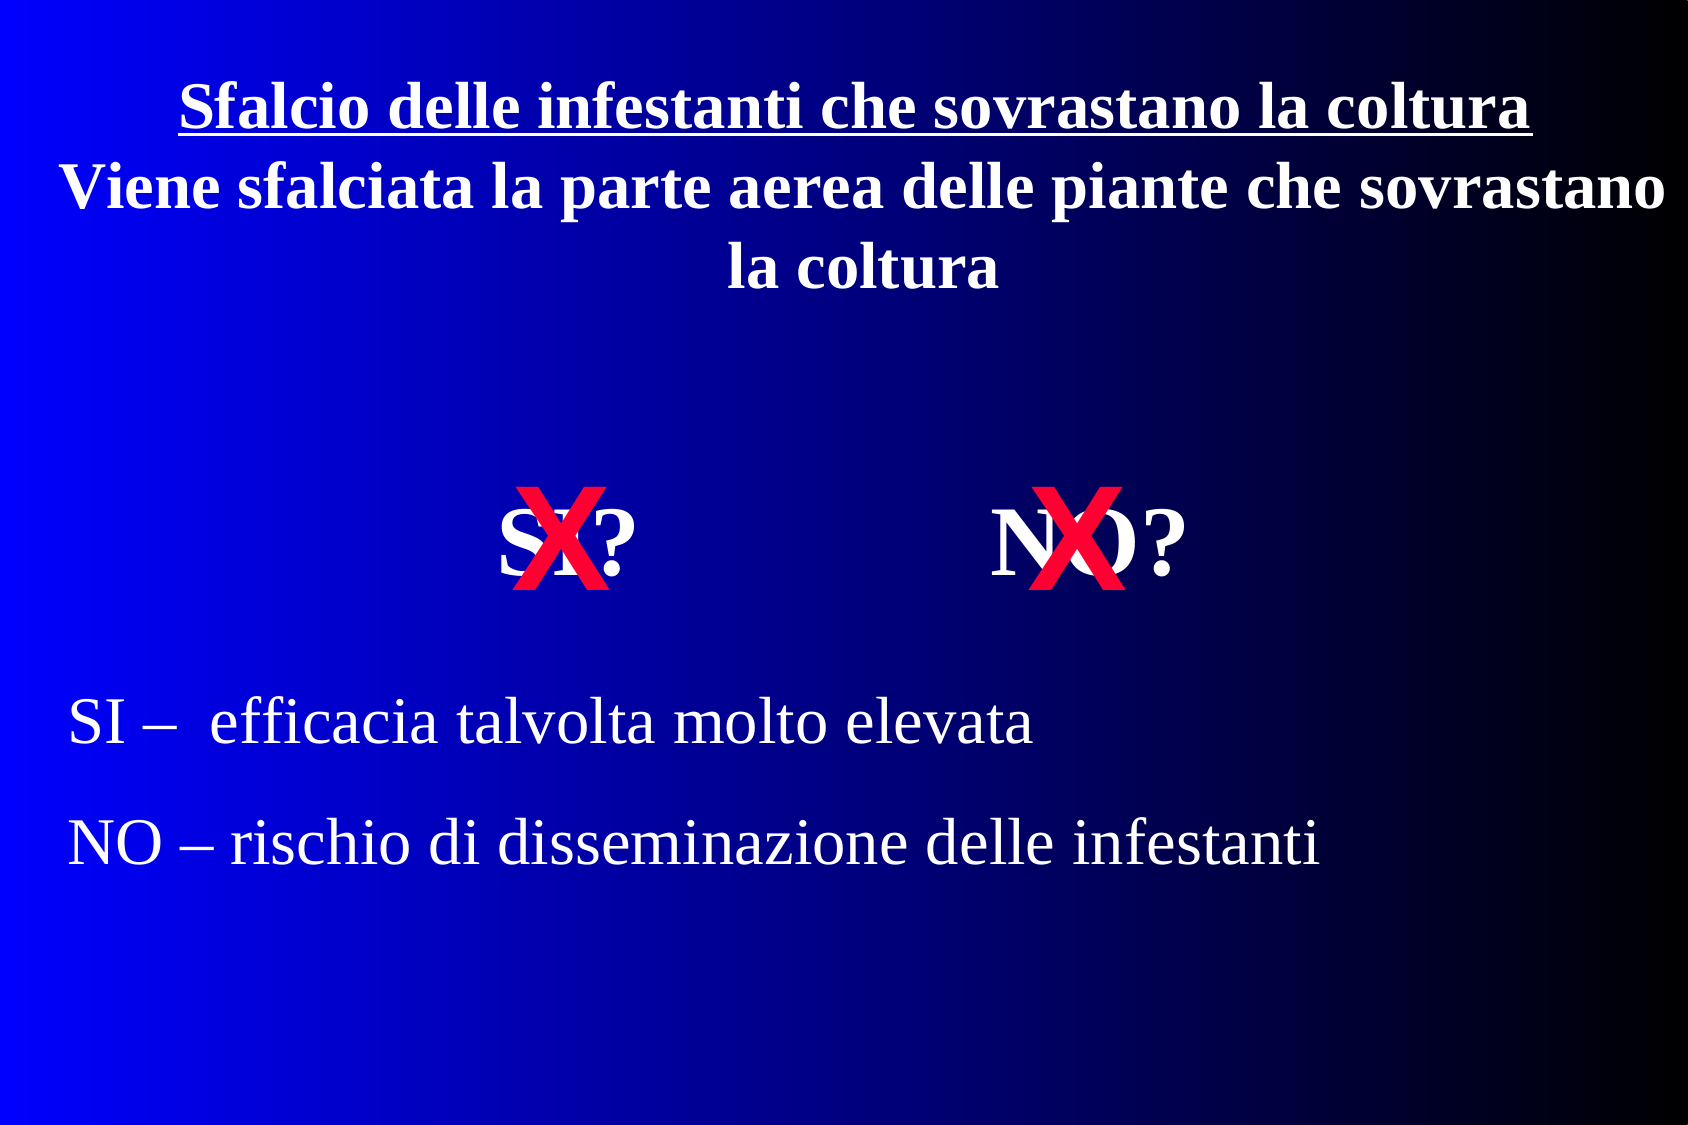

Sfalcio delle infestanti che sovrastano la coltura
Viene sfalciata la parte aerea delle piante che sovrastano la coltura
X X
SI? NO?
SI – efficacia talvolta molto elevata
NO – rischio di disseminazione delle infestanti